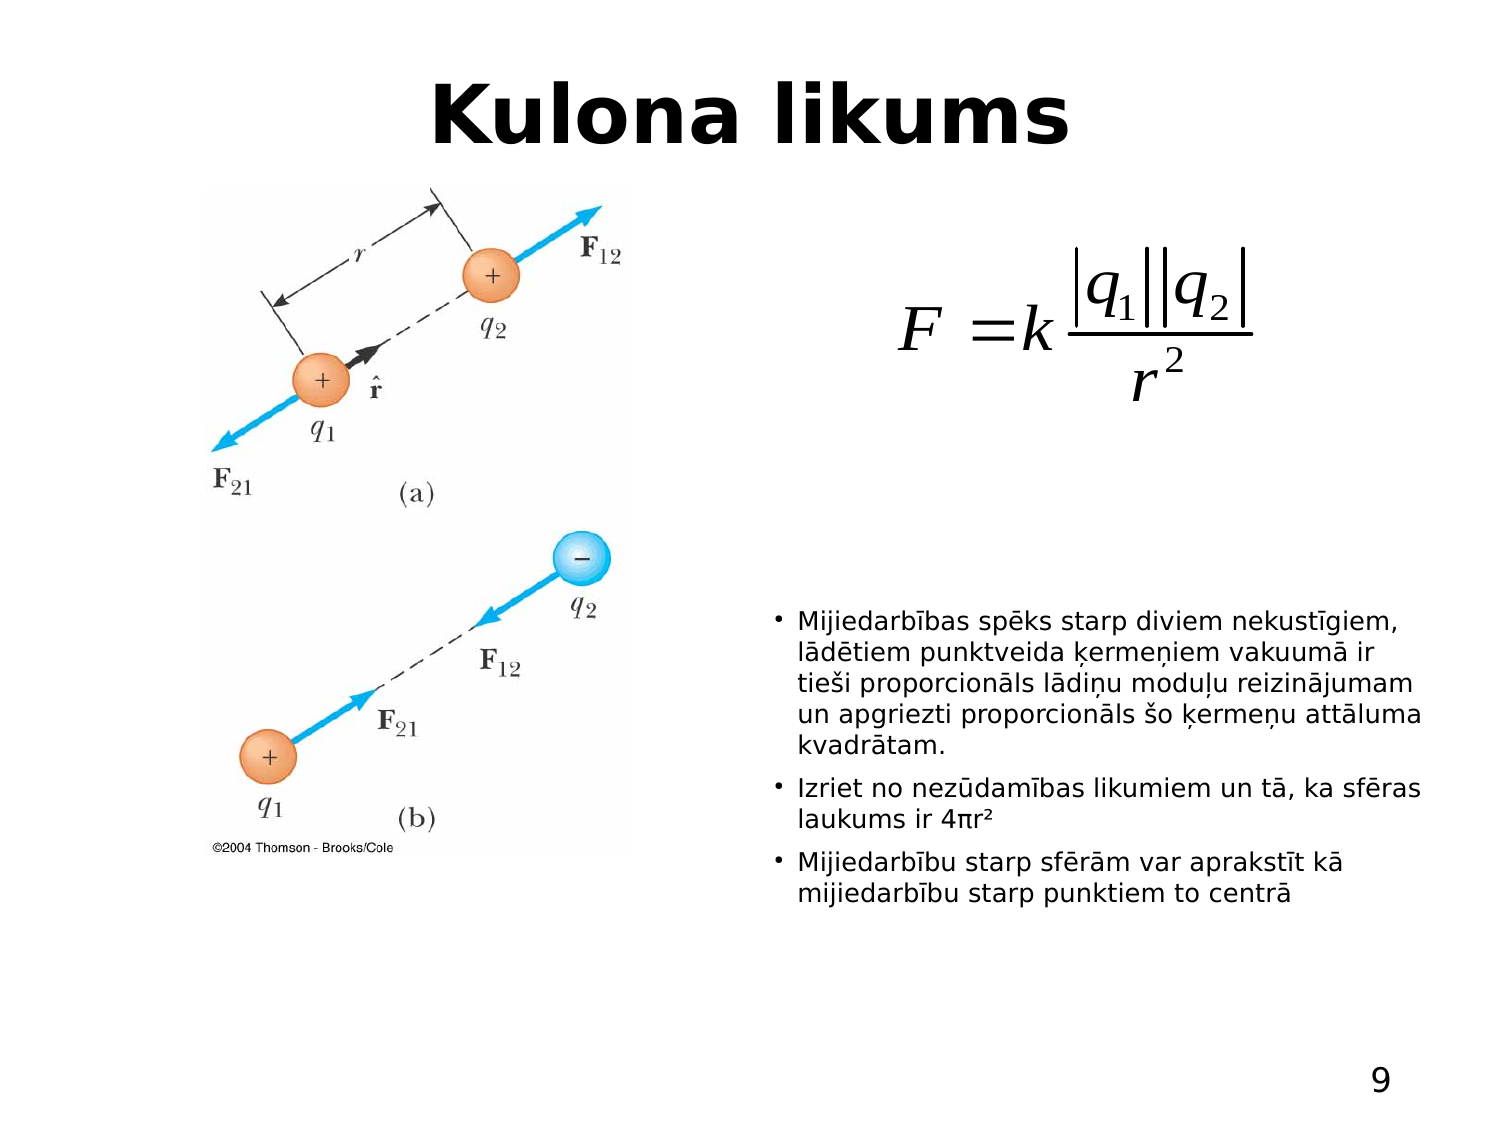

# Kulona likums
Mijiedarbības spēks starp diviem nekustīgiem, lādētiem punktveida ķermeņiem vakuumā ir tieši proporcionāls lādiņu moduļu reizinājumam un apgriezti proporcionāls šo ķermeņu attāluma kvadrātam.
Izriet no nezūdamības likumiem un tā, ka sfēras laukums ir 4πr²
Mijiedarbību starp sfērām var aprakstīt kā mijiedarbību starp punktiem to centrā